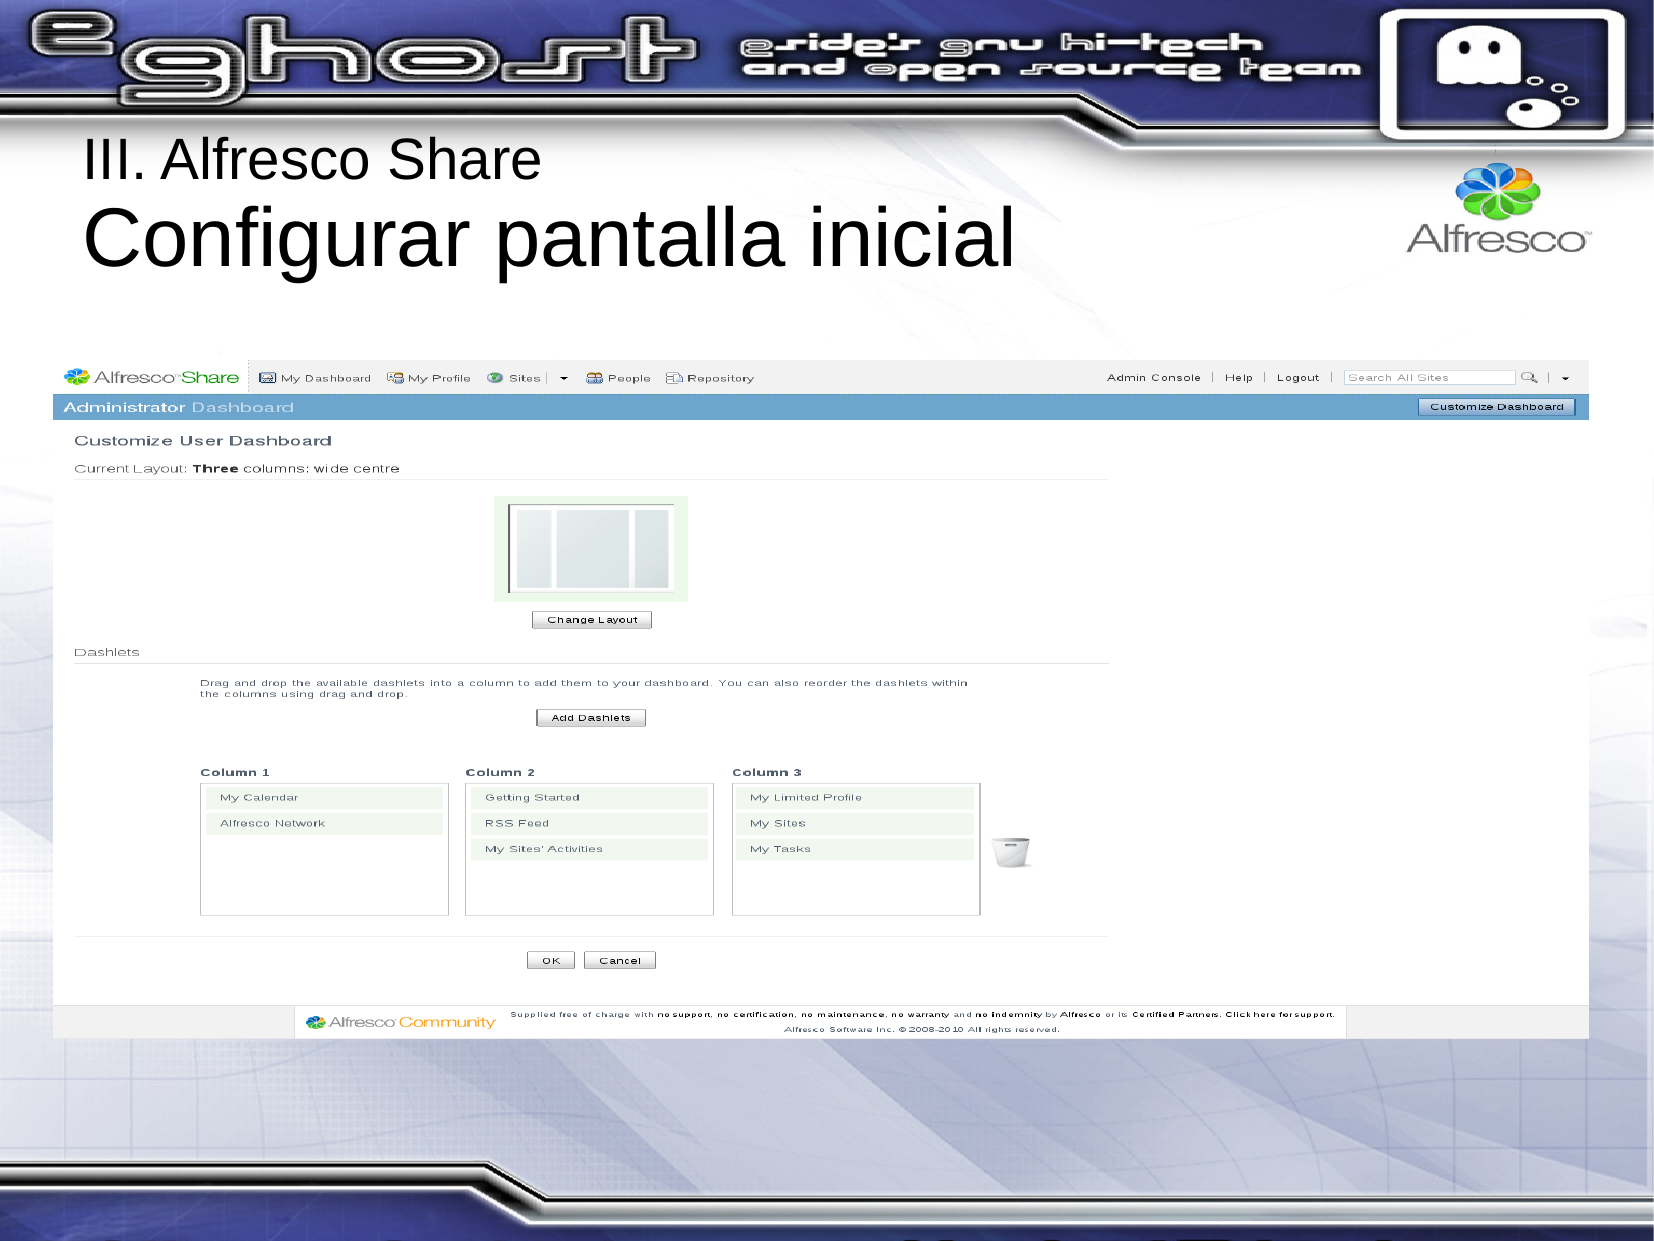

# III. Alfresco Share Configurar pantalla inicial